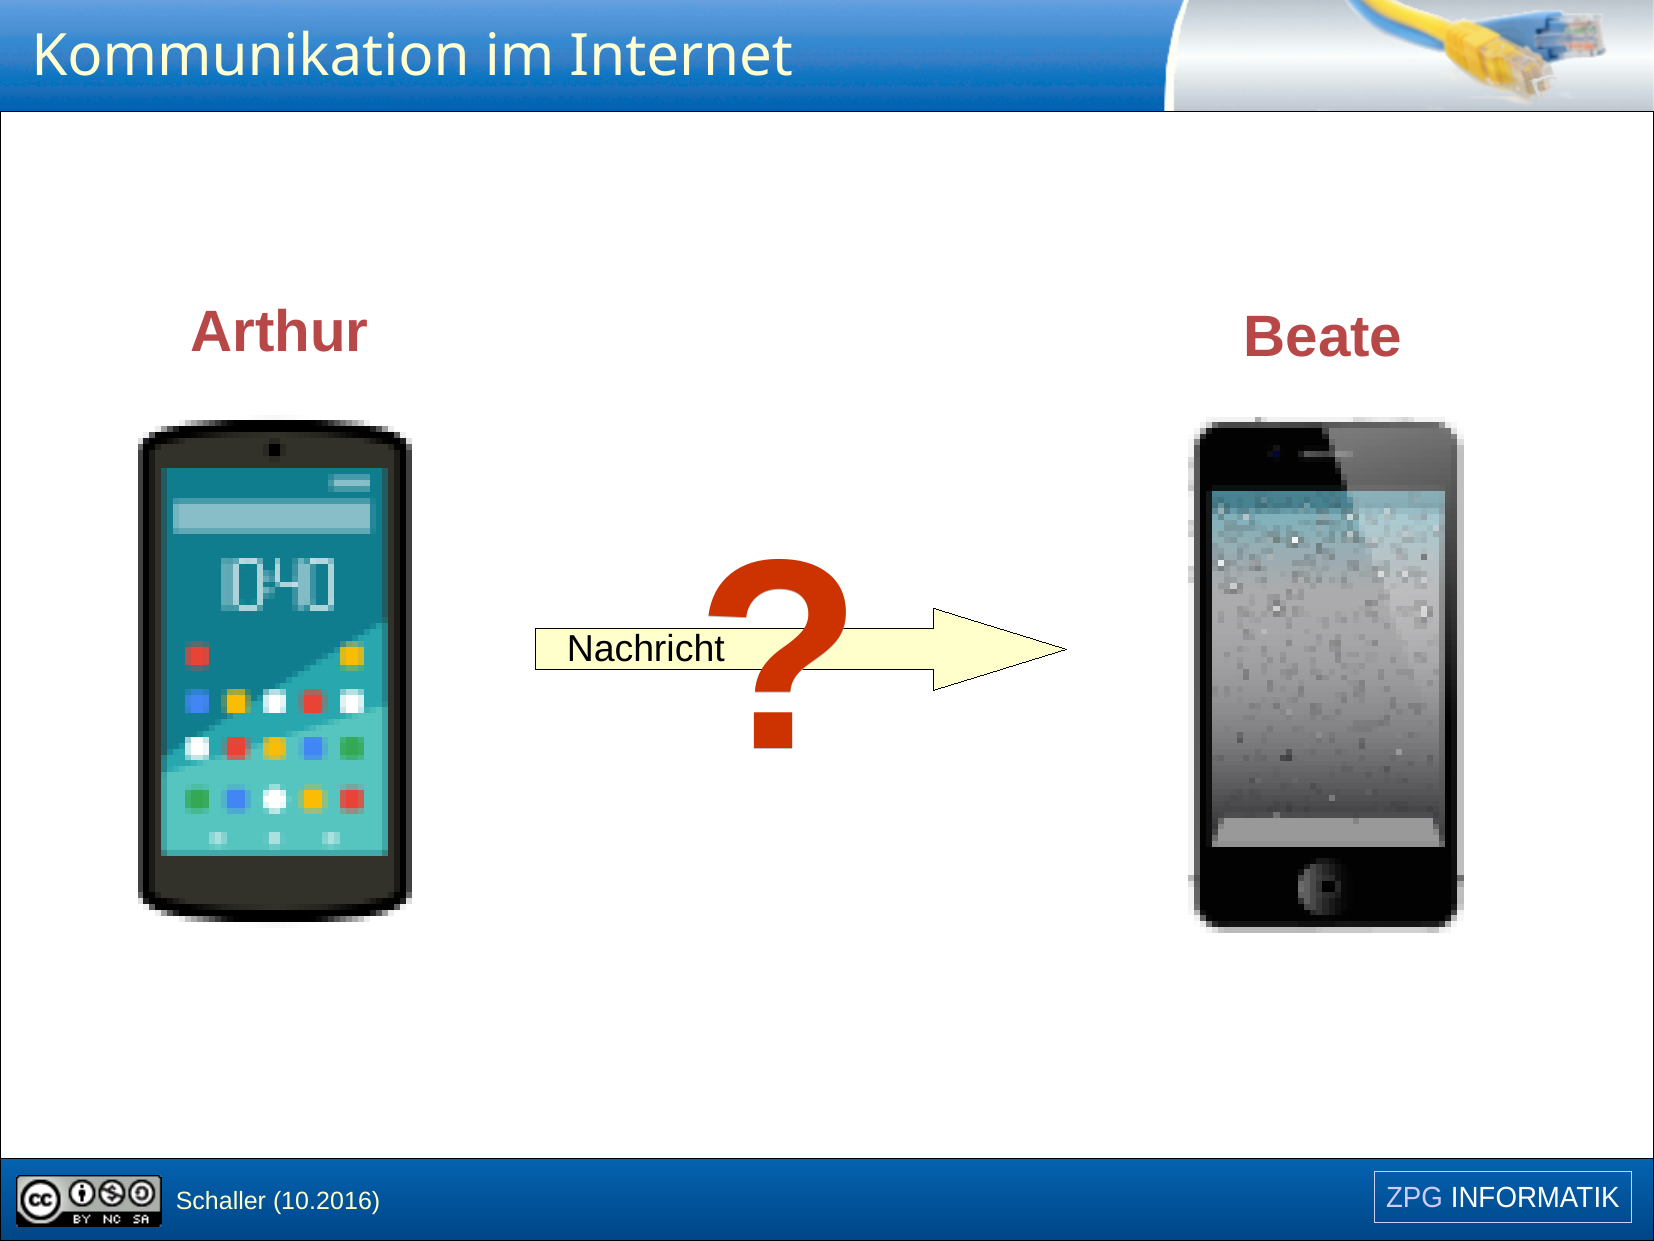

# Kommunikation im Internet
Arthur
Beate
?
Nachricht
3
23.04.2009